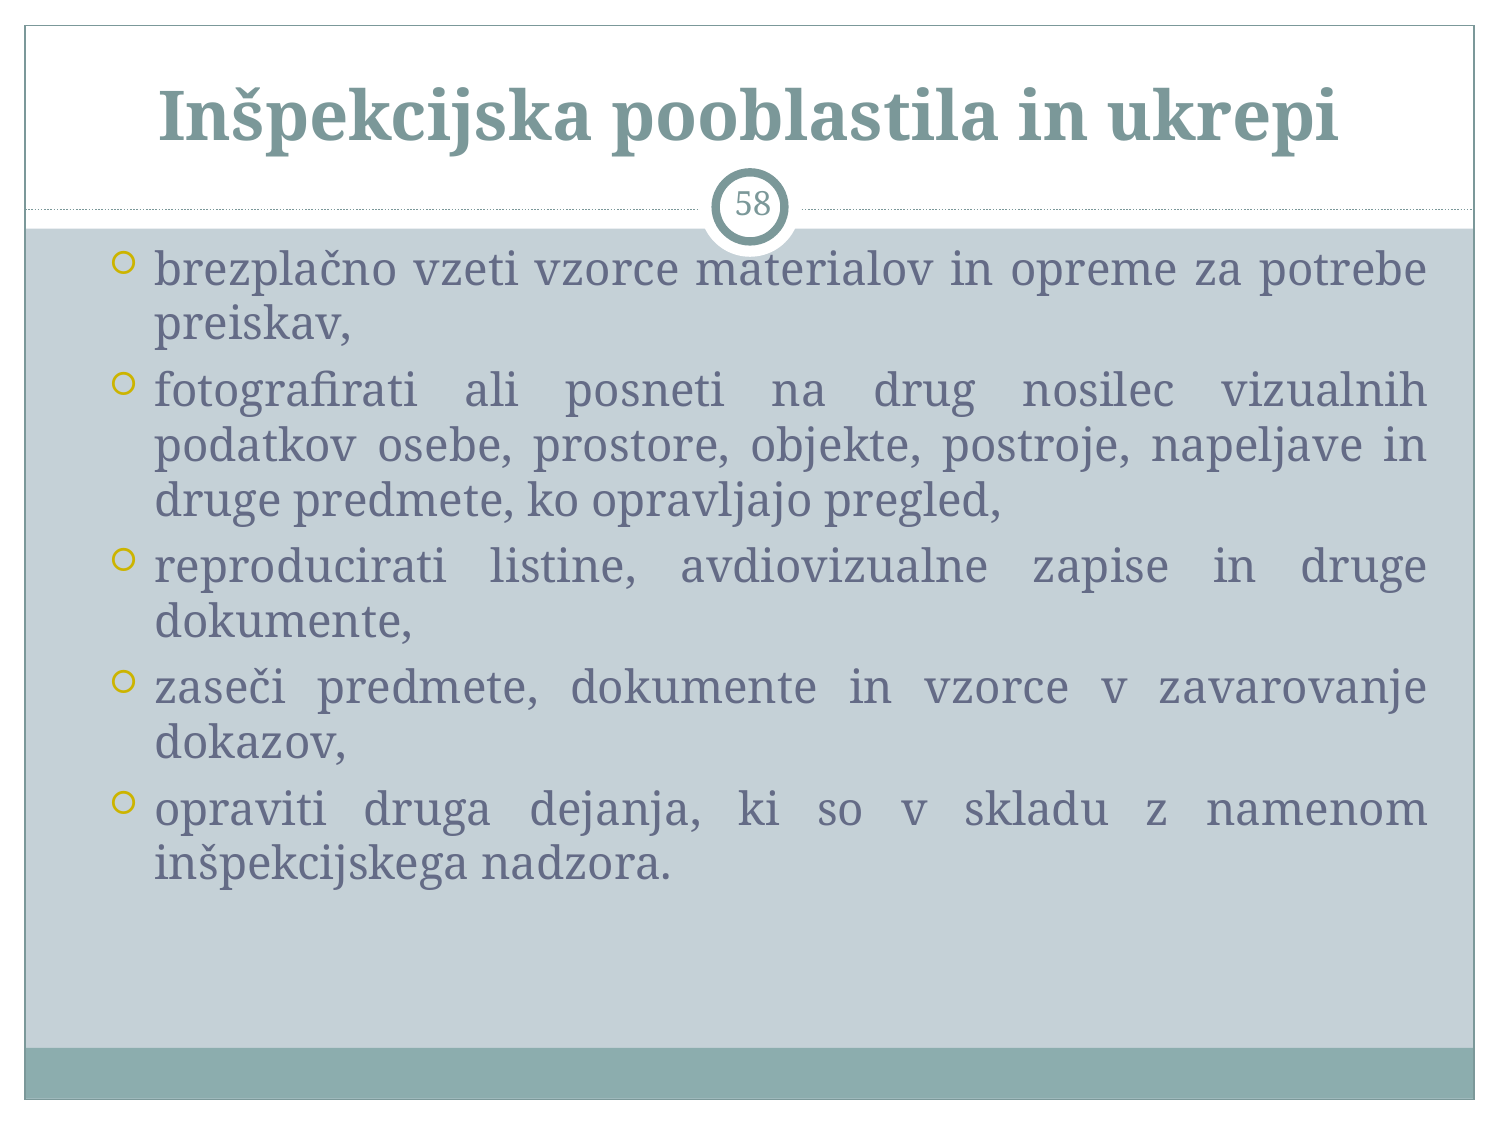

# Inšpekcijska pooblastila in ukrepi
brezplačno vzeti vzorce materialov in opreme za potrebe preiskav,
fotografirati ali posneti na drug nosilec vizualnih podatkov osebe, prostore, objekte, postroje, napeljave in druge predmete, ko opravljajo pregled,
reproducirati listine, avdiovizualne zapise in druge dokumente,
zaseči predmete, dokumente in vzorce v zavarovanje dokazov,
opraviti druga dejanja, ki so v skladu z namenom inšpekcijskega nadzora.